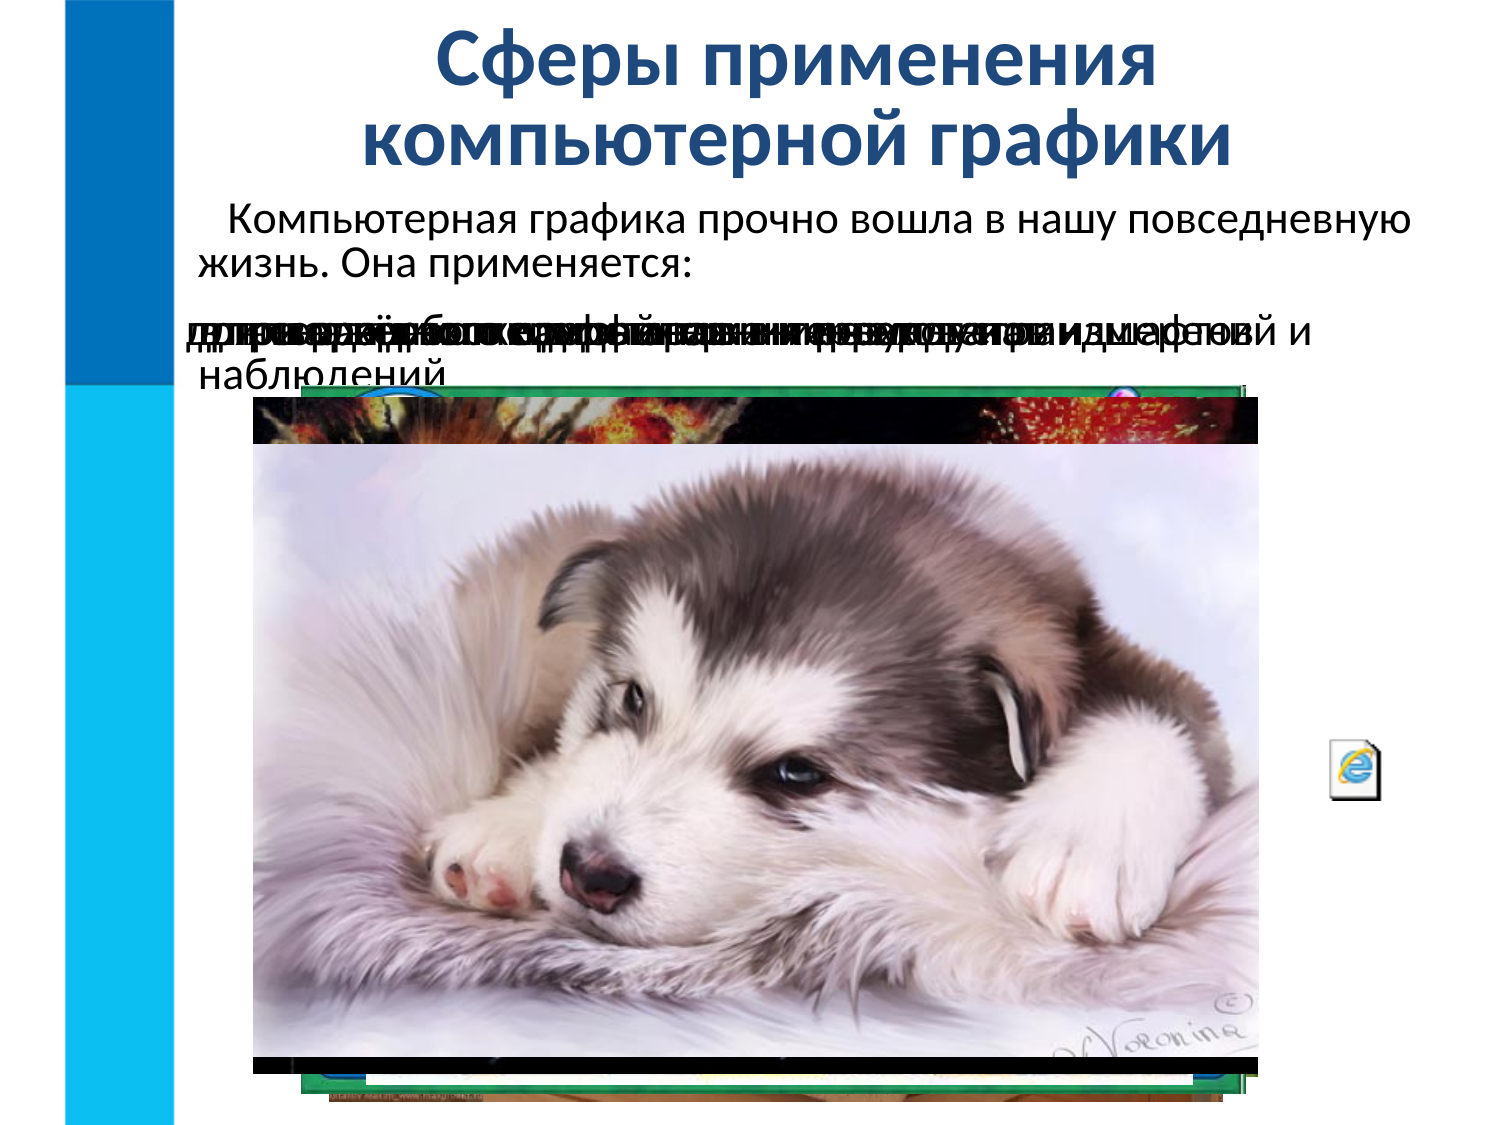

Сферы применения компьютерной графики
Компьютерная графика прочно вошла в нашу повседневную жизнь. Она применяется:
при создании спецэффектов в киноиндустрии
для творческого самовыражения человека
для наглядного представления результатов измерений и наблюдений
в тренажёрах и компьютерных играх
при разработке дизайнов интерьеров и ландшафтов